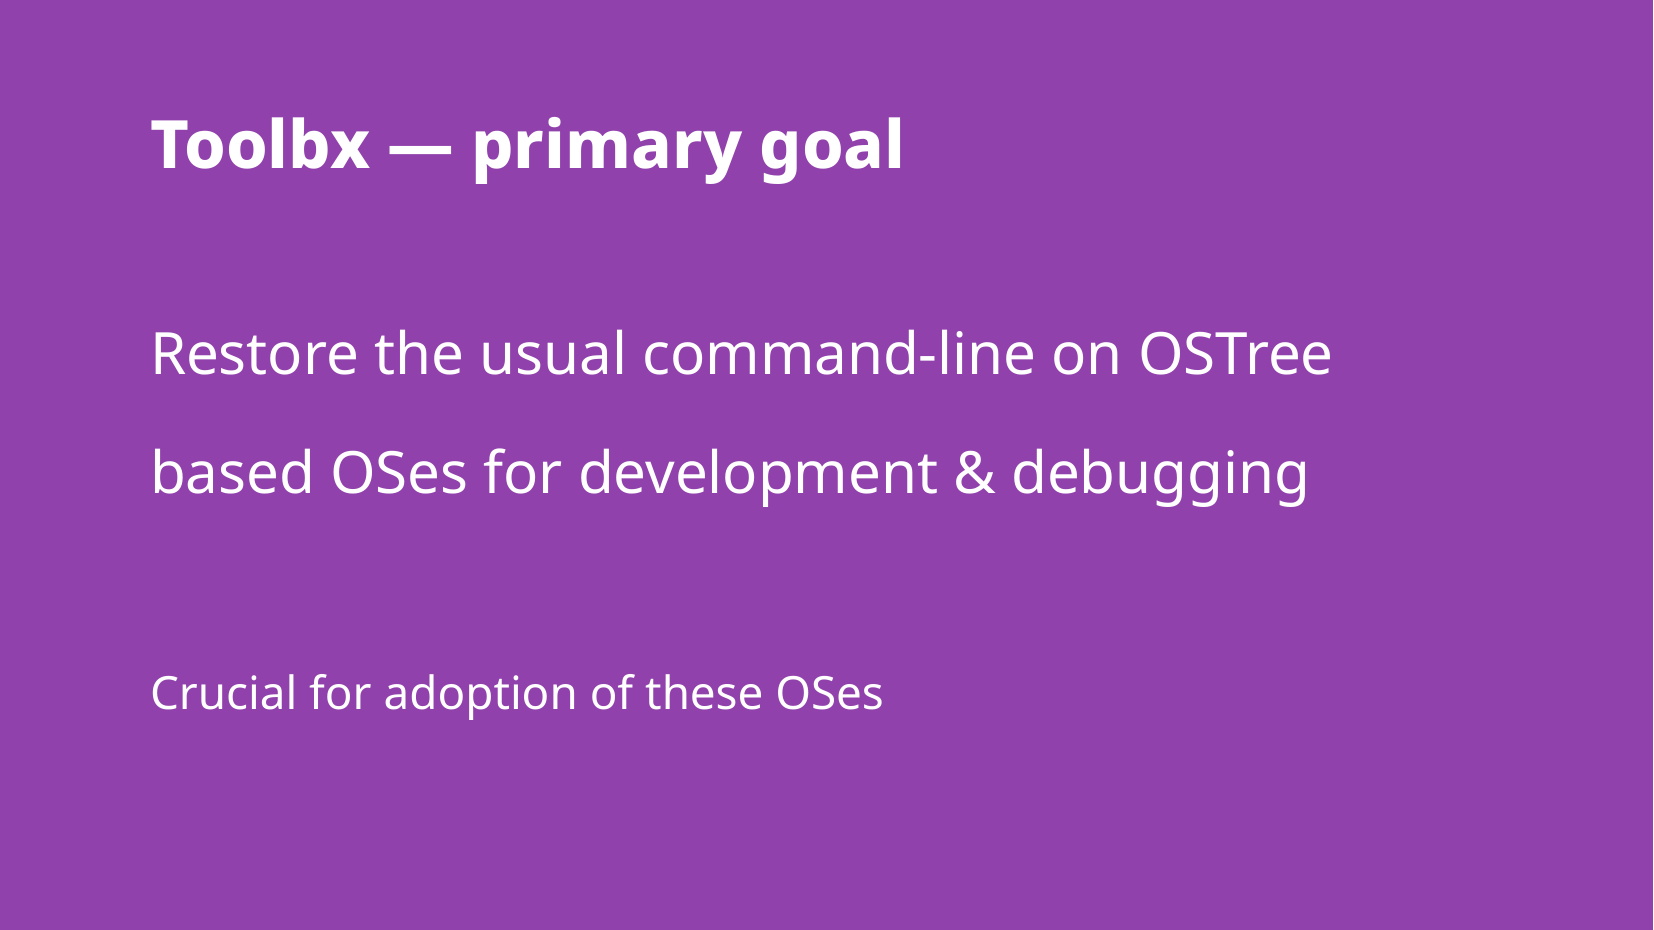

# Toolbx — primary goal
Restore the usual command-line on OSTree based OSes for development & debugging
Crucial for adoption of these OSes